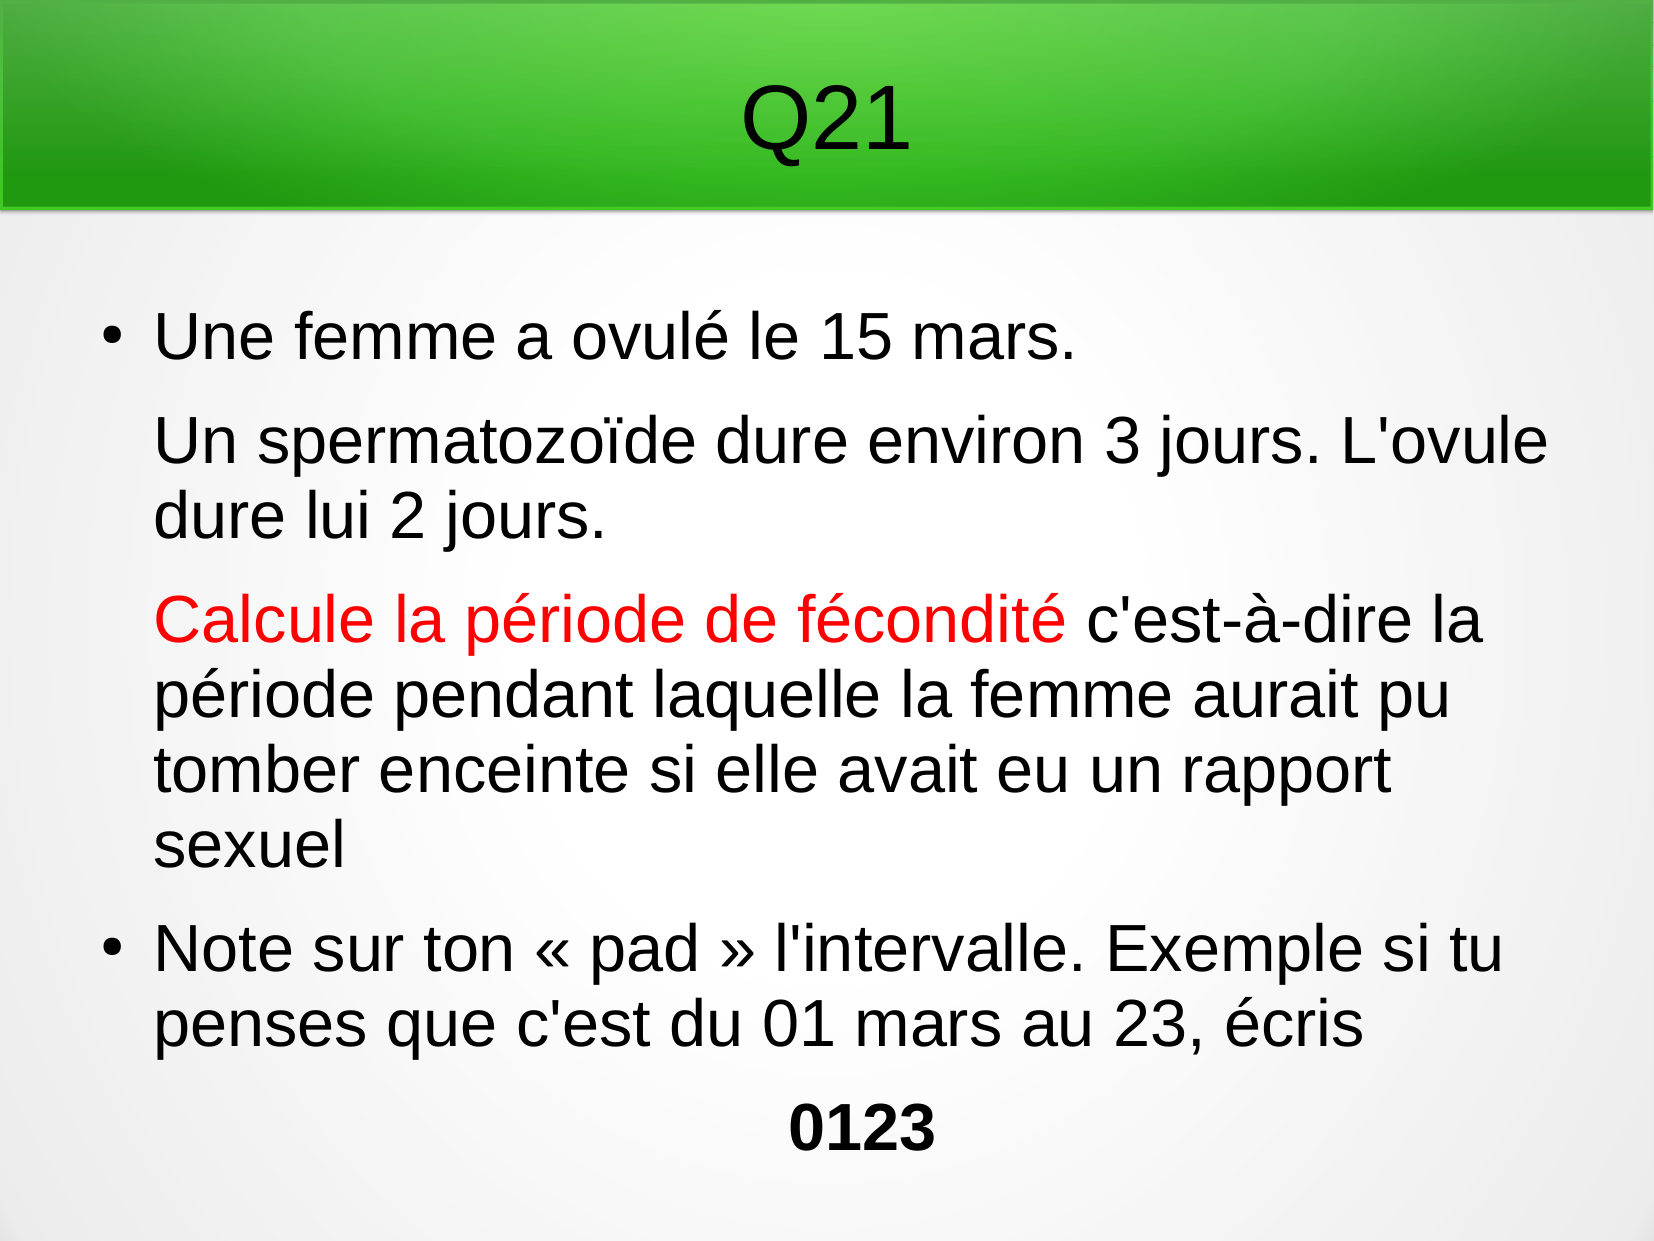

# Q21
Une femme a ovulé le 15 mars.
Un spermatozoïde dure environ 3 jours. L'ovule dure lui 2 jours.
Calcule la période de fécondité c'est-à-dire la période pendant laquelle la femme aurait pu tomber enceinte si elle avait eu un rapport sexuel
Note sur ton « pad » l'intervalle. Exemple si tu penses que c'est du 01 mars au 23, écris
0123